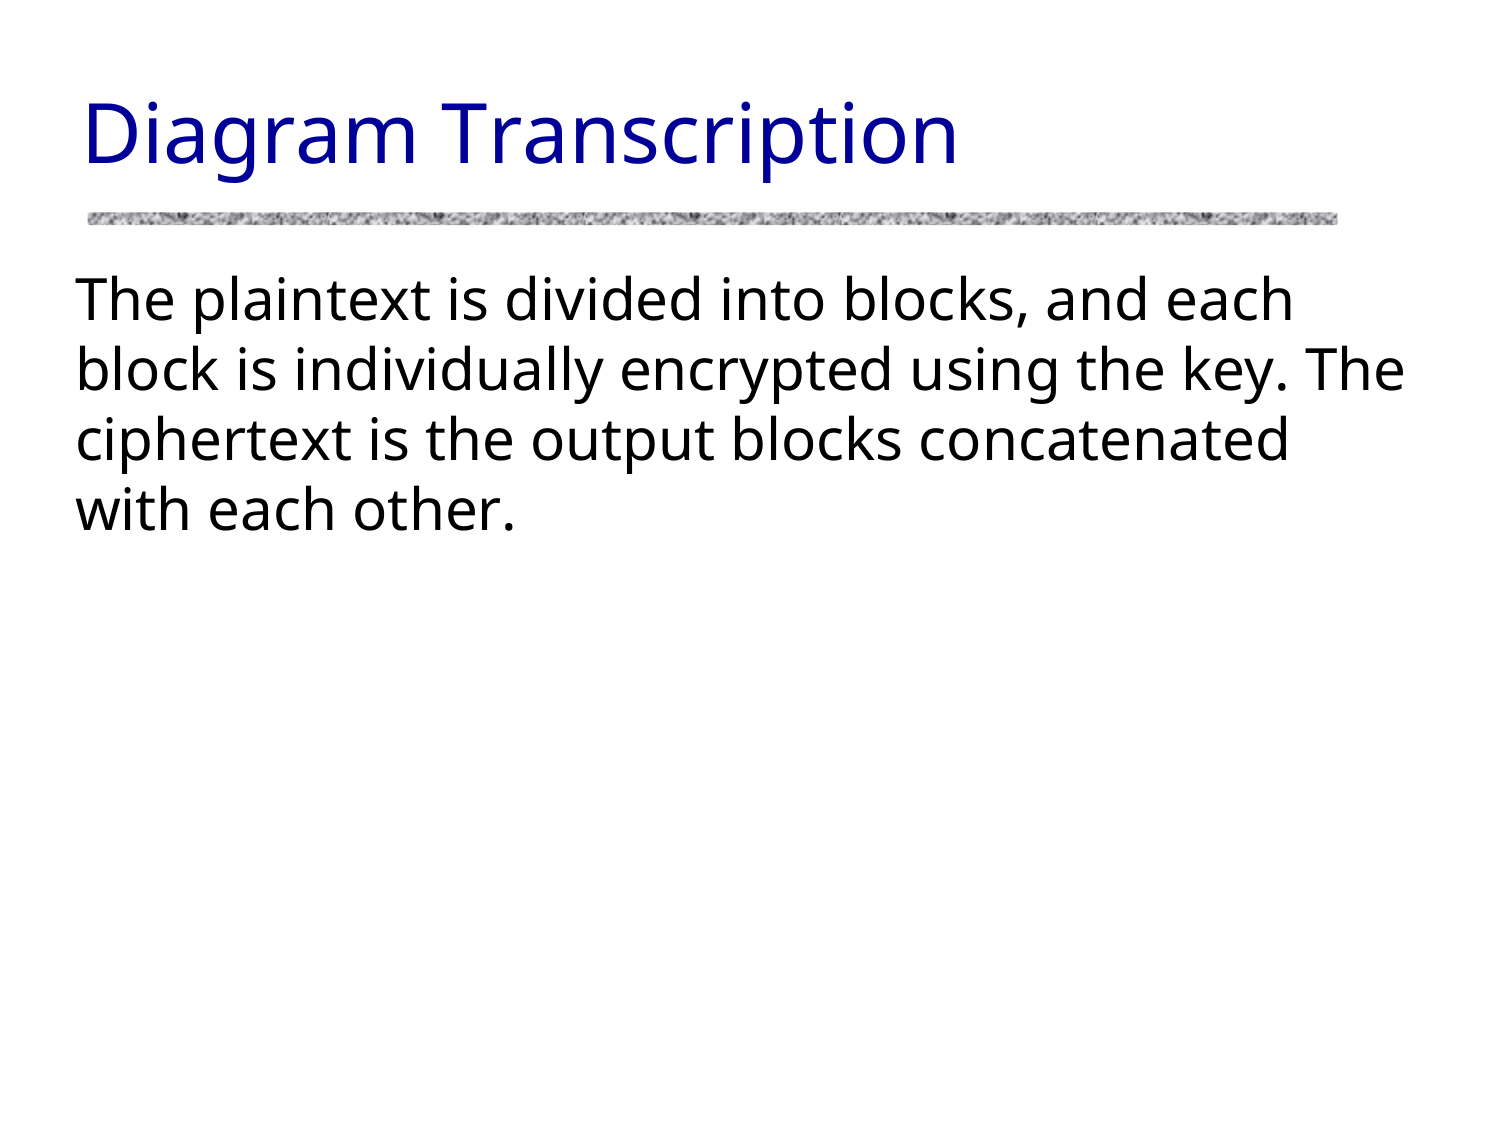

# Diagram Transcription
The plaintext is divided into blocks, and each block is individually encrypted using the key. The ciphertext is the output blocks concatenated with each other.